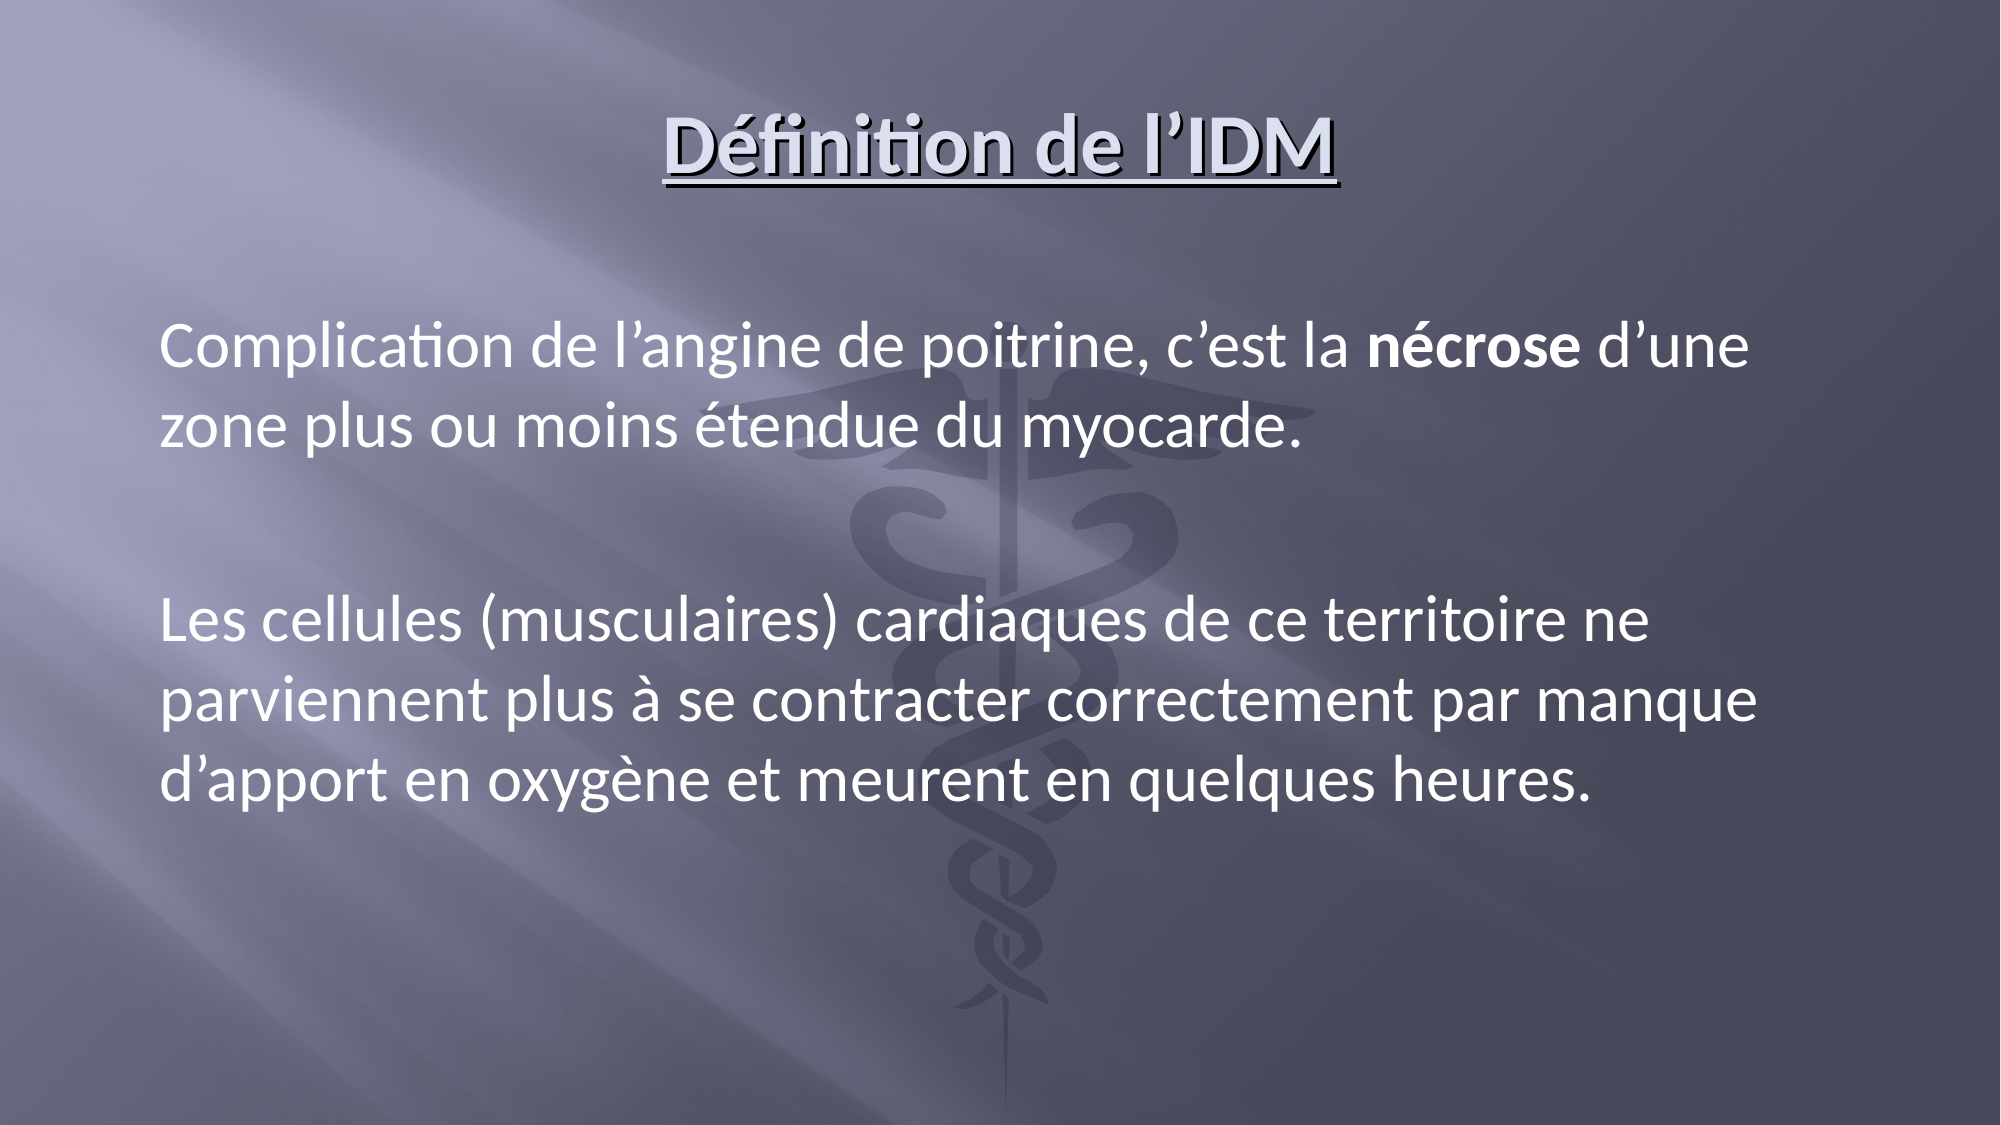

Définition de l’IDM
# Complication de l’angine de poitrine, c’est la nécrose d’une zone plus ou moins étendue du myocarde.
Les cellules (musculaires) cardiaques de ce territoire ne parviennent plus à se contracter correctement par manque d’apport en oxygène et meurent en quelques heures.